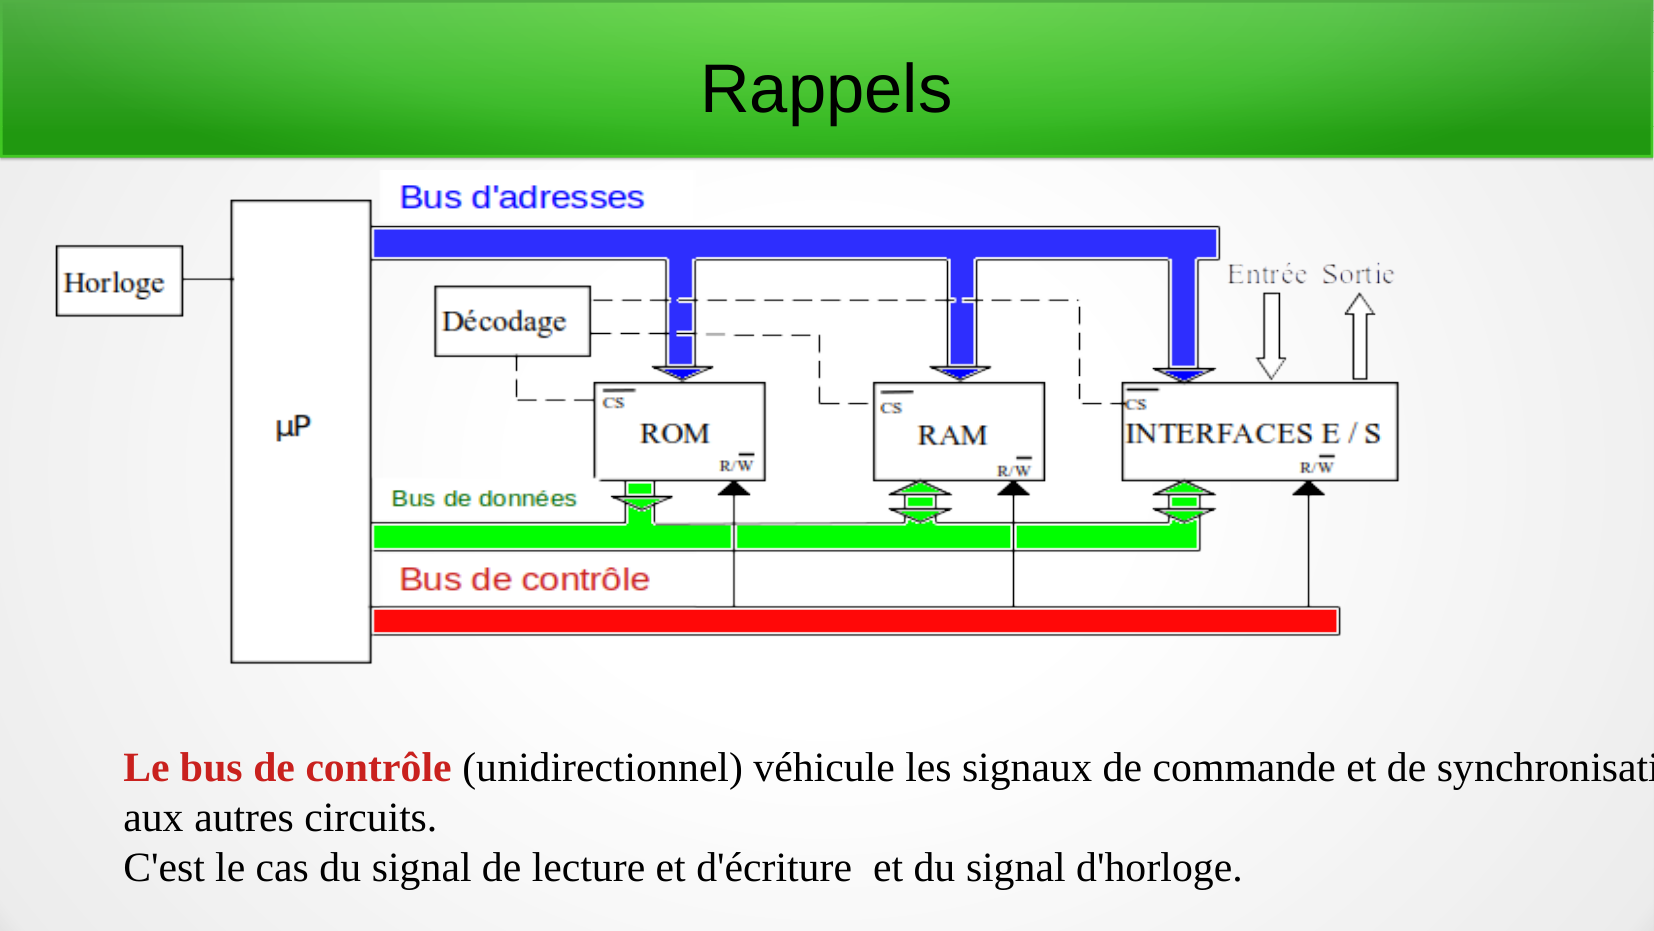

# Rappels
Le bus de contrôle (unidirectionnel) véhicule les signaux de commande et de synchronisation
aux autres circuits.
C'est le cas du signal de lecture et d'écriture et du signal d'horloge.